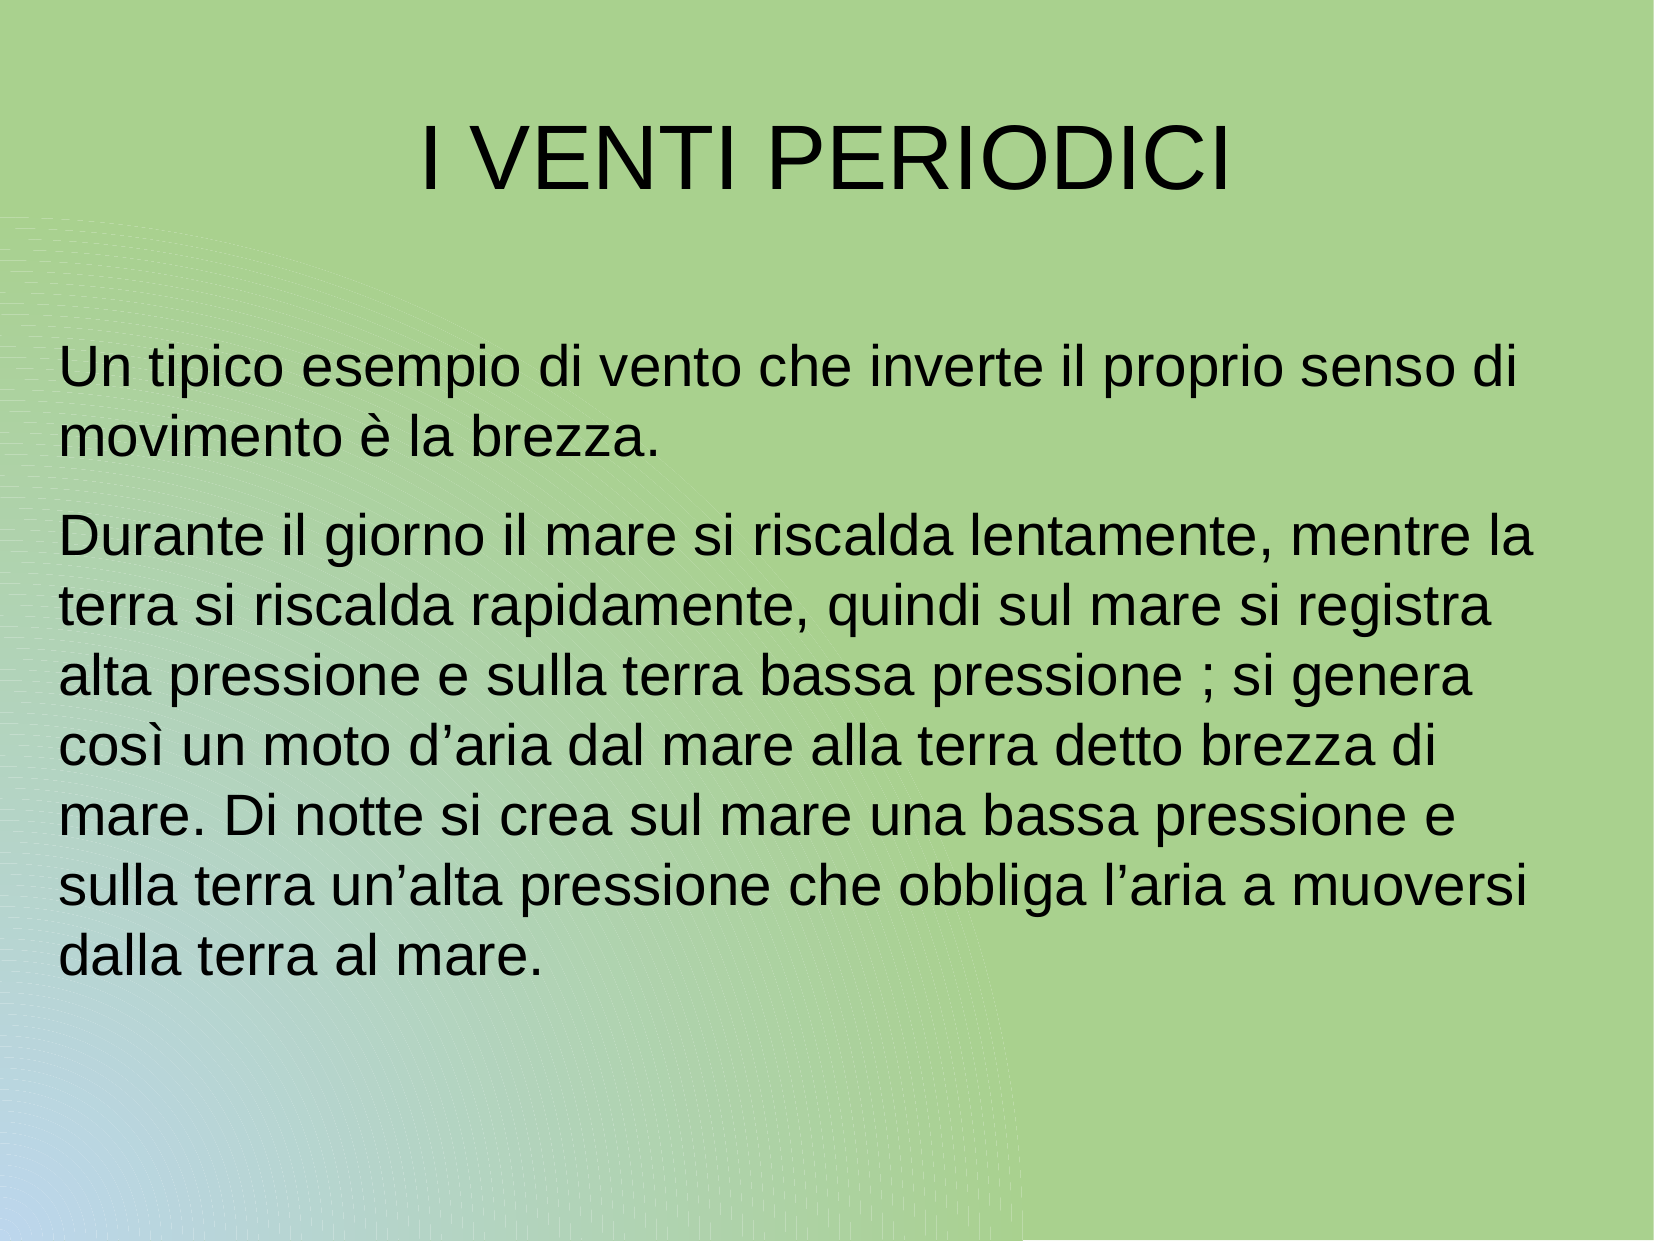

# I VENTI PERIODICI
Un tipico esempio di vento che inverte il proprio senso di movimento è la brezza.
Durante il giorno il mare si riscalda lentamente, mentre la terra si riscalda rapidamente, quindi sul mare si registra alta pressione e sulla terra bassa pressione ; si genera così un moto d’aria dal mare alla terra detto brezza di mare. Di notte si crea sul mare una bassa pressione e sulla terra un’alta pressione che obbliga l’aria a muoversi dalla terra al mare.